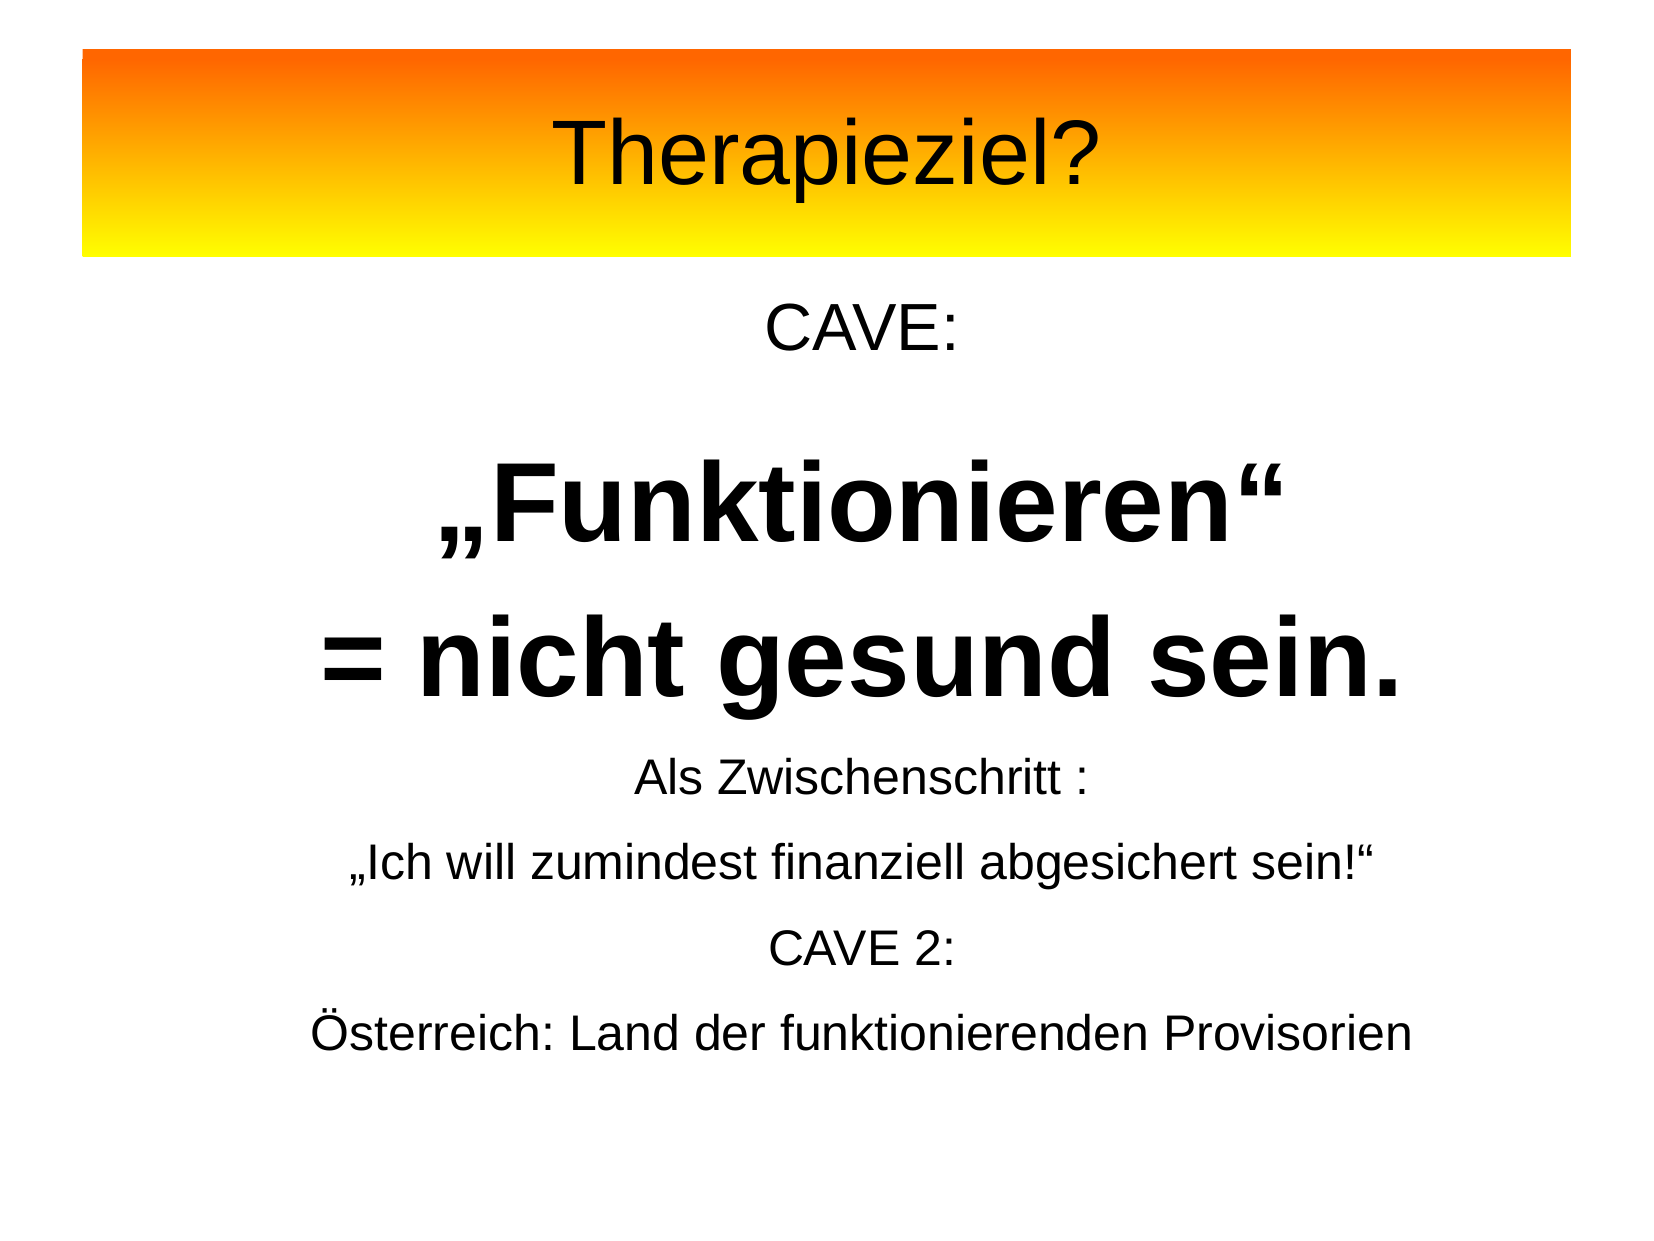

# Therapieziel?
CAVE:
„Funktionieren“
= nicht gesund sein.
Als Zwischenschritt :
„Ich will zumindest finanziell abgesichert sein!“
CAVE 2:
Österreich: Land der funktionierenden Provisorien